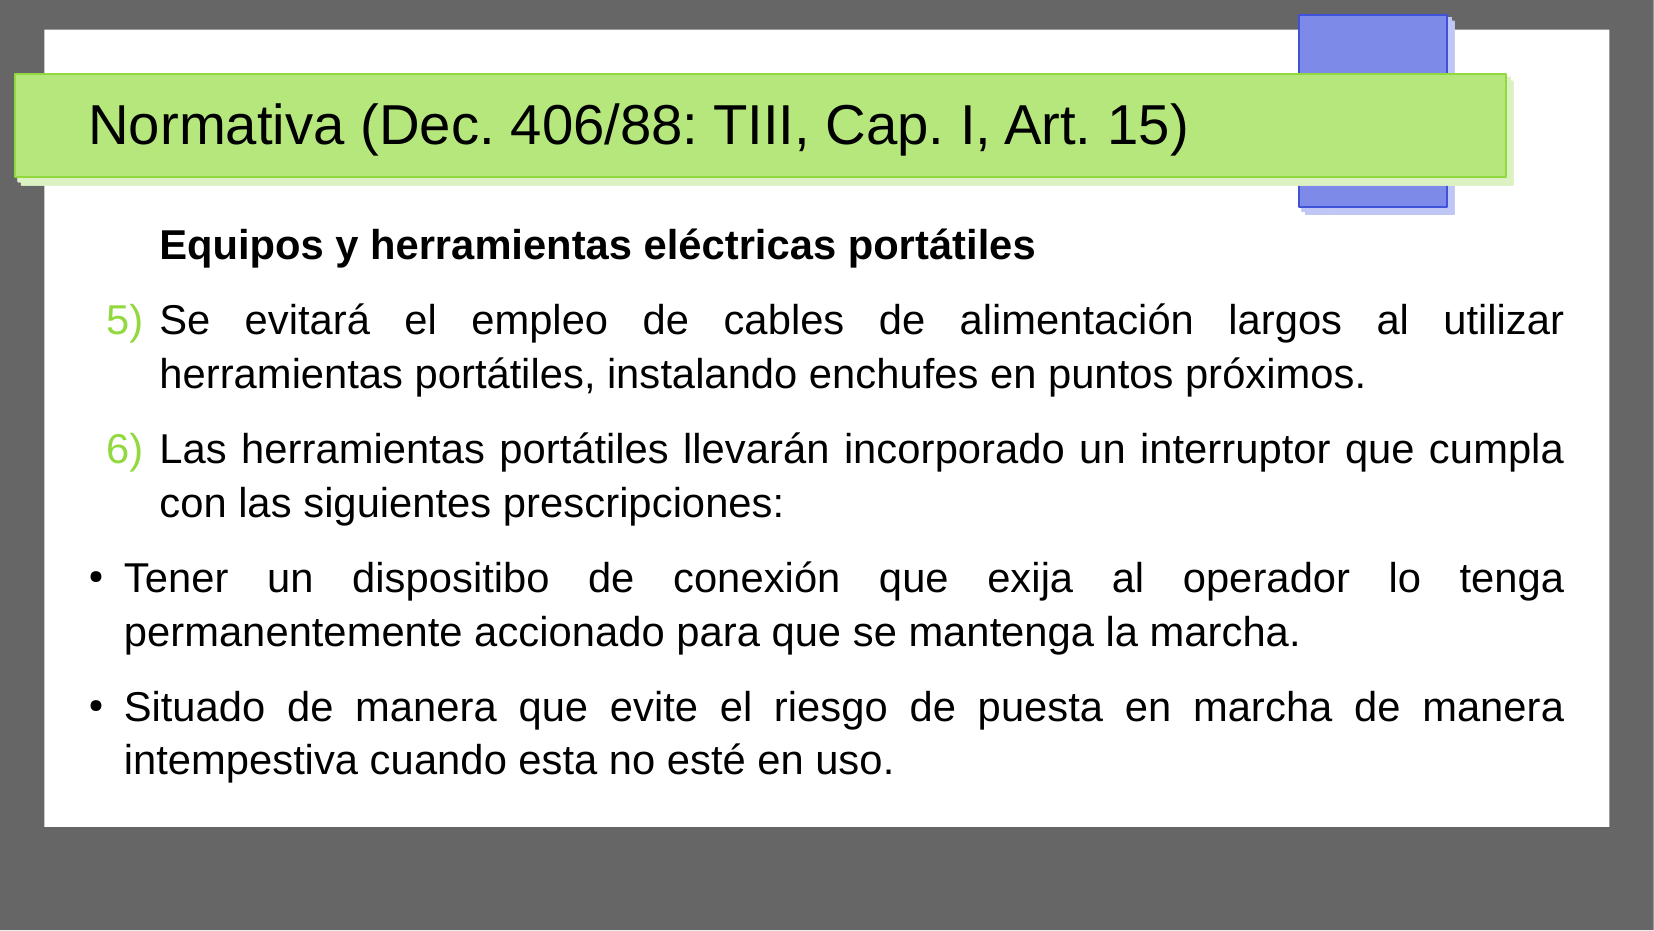

# Normativa (Dec. 406/88: TIII, Cap. I, Art. 15)
Equipos y herramientas eléctricas portátiles
Se evitará el empleo de cables de alimentación largos al utilizar herramientas portátiles, instalando enchufes en puntos próximos.
Las herramientas portátiles llevarán incorporado un interruptor que cumpla con las siguientes prescripciones:
Tener un dispositibo de conexión que exija al operador lo tenga permanentemente accionado para que se mantenga la marcha.
Situado de manera que evite el riesgo de puesta en marcha de manera intempestiva cuando esta no esté en uso.